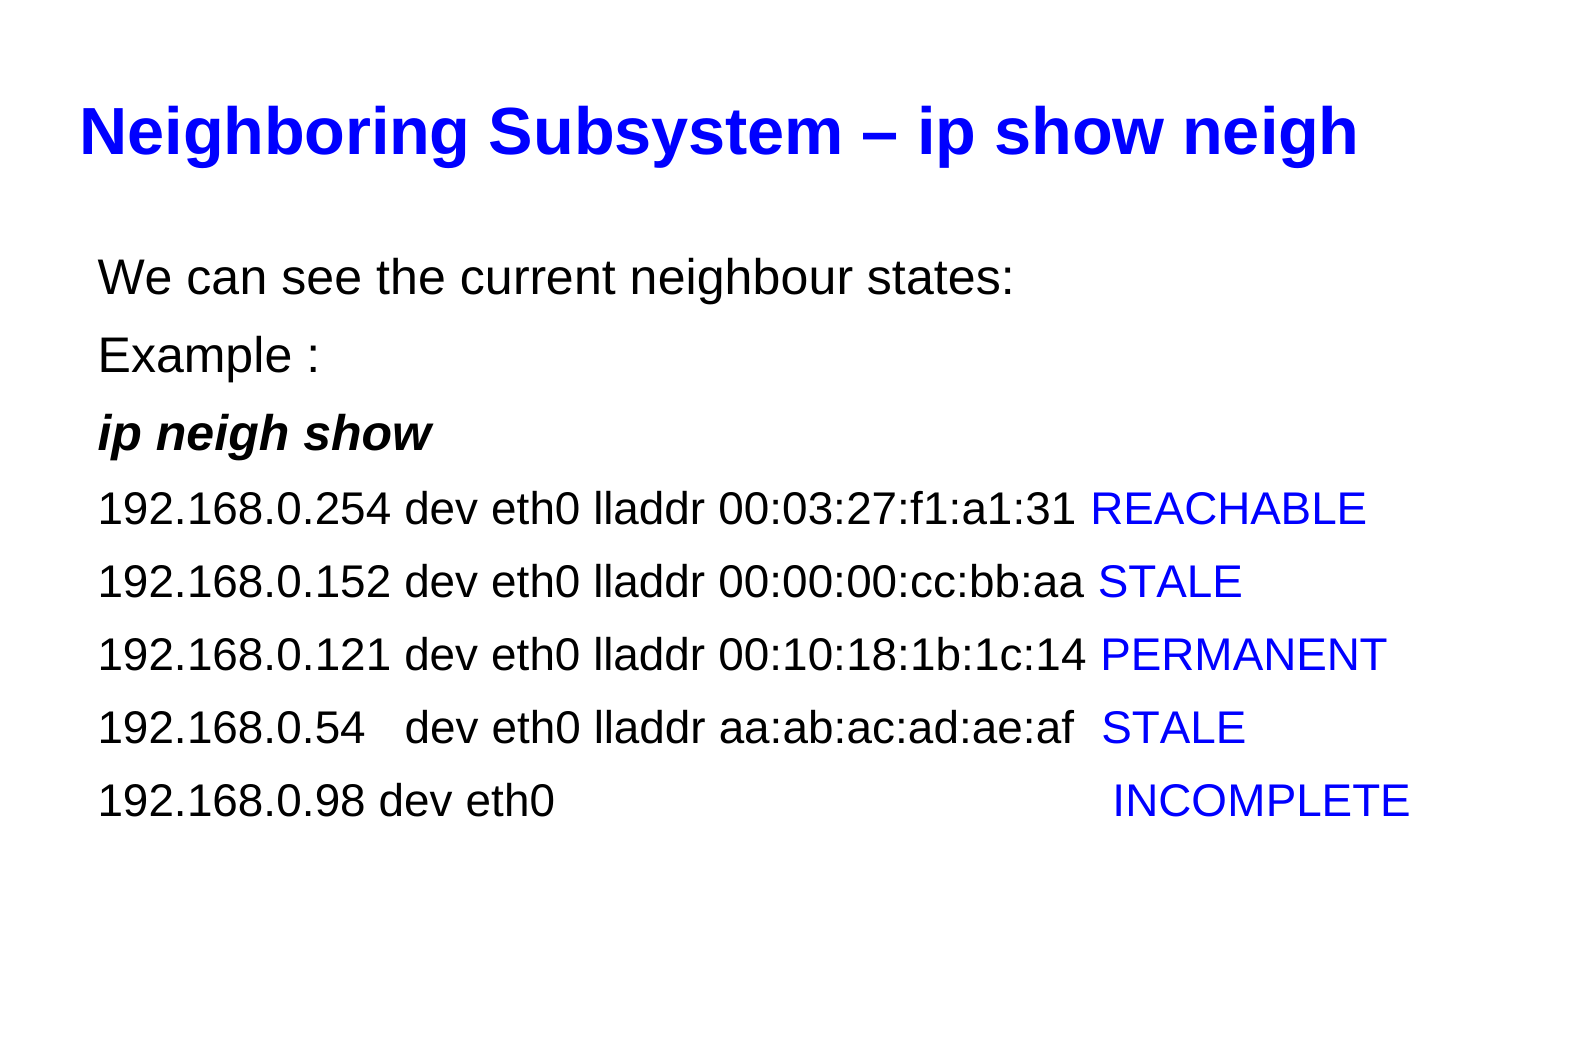

# Neighboring Subsystem – ip show neigh
We can see the current neighbour states:
Example :
ip neigh show
192.168.0.254 dev eth0 lladdr 00:03:27:f1:a1:31 REACHABLE
192.168.0.152 dev eth0 lladdr 00:00:00:cc:bb:aa STALE
192.168.0.121 dev eth0 lladdr 00:10:18:1b:1c:14 PERMANENT
192.168.0.54 dev eth0 lladdr aa:ab:ac:ad:ae:af STALE
192.168.0.98 dev eth0 INCOMPLETE